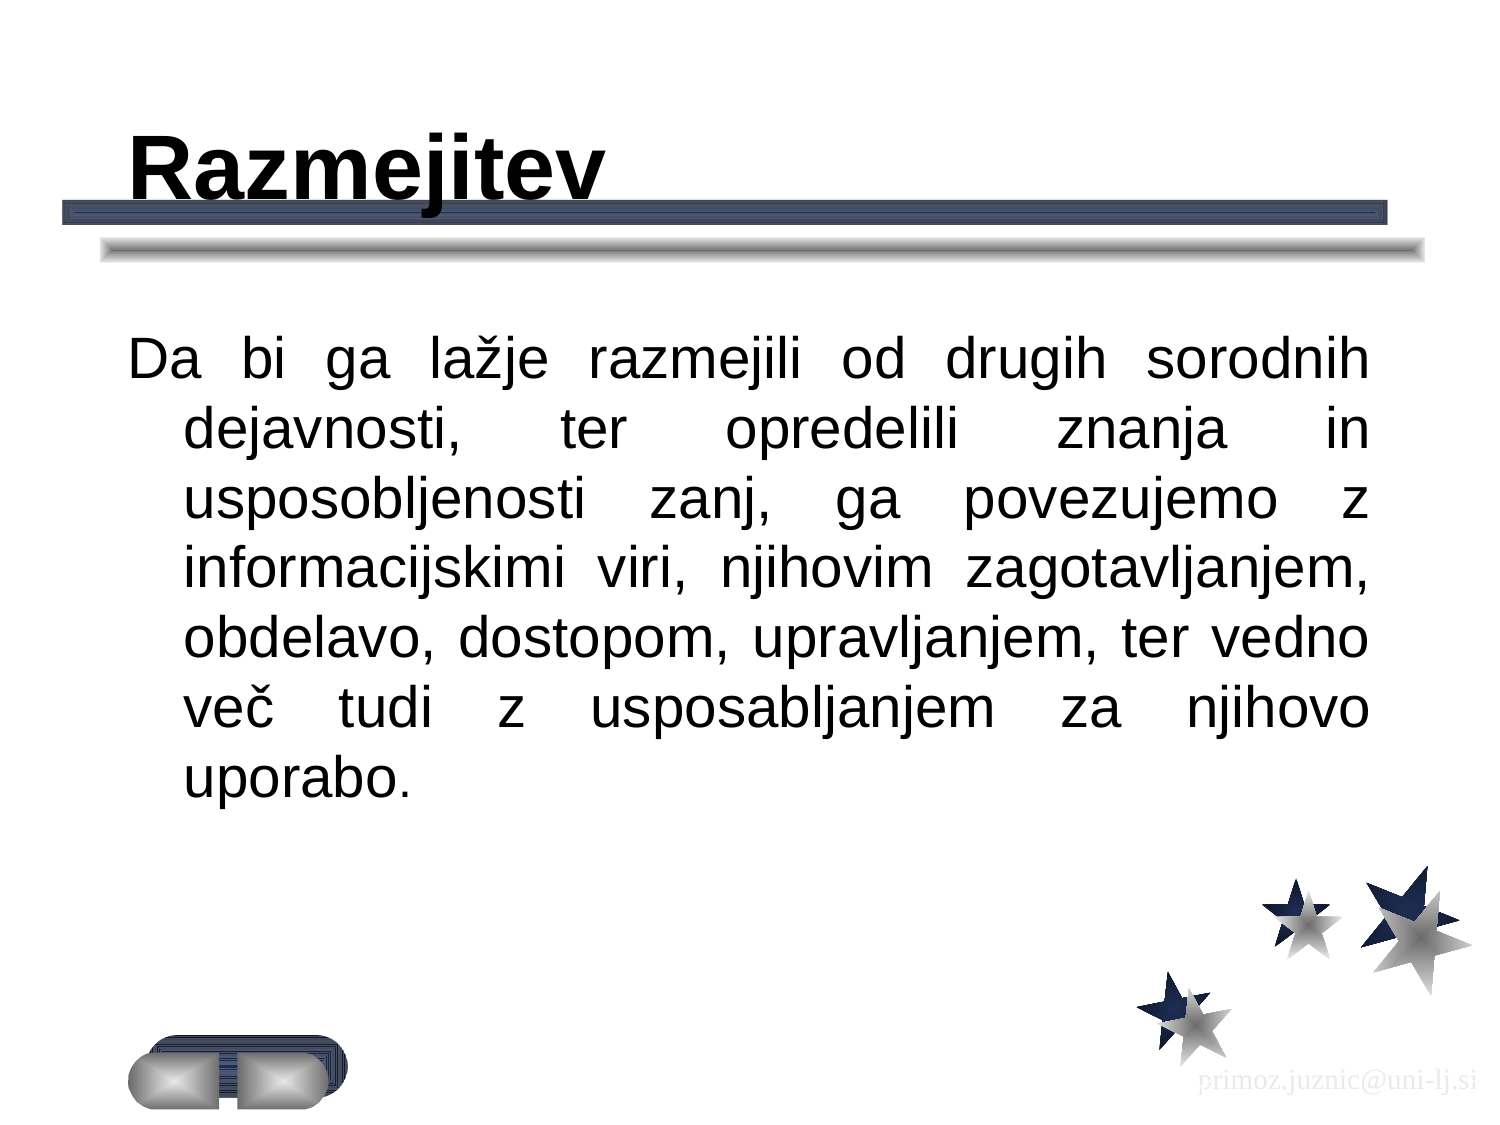

# Razmejitev
Da bi ga lažje razmejili od drugih sorodnih dejavnosti, ter opredelili znanja in usposobljenosti zanj, ga povezujemo z informacijskimi viri, njihovim zagotavljanjem, obdelavo, dostopom, upravljanjem, ter vedno več tudi z usposabljanjem za njihovo uporabo.
Primoz Juznic, BINK, FF, Univerza v Ljubljani